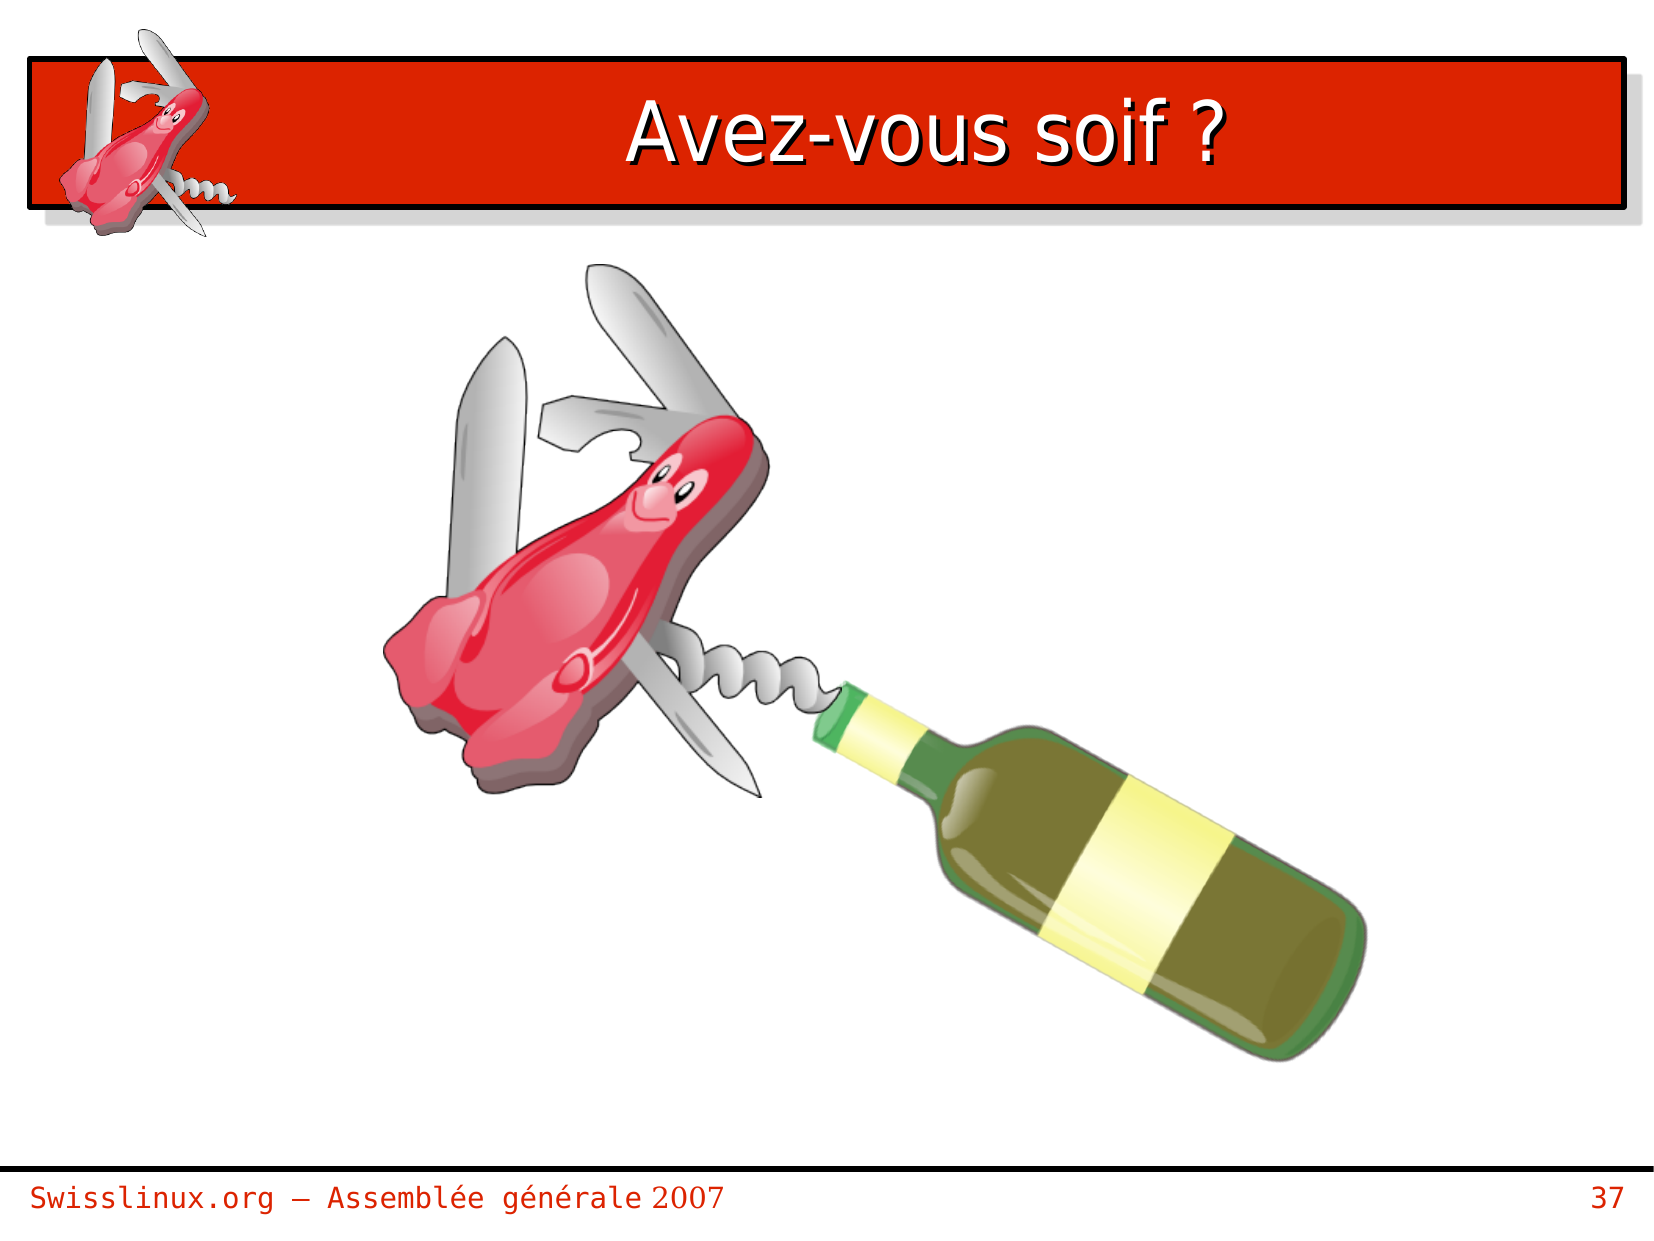

# Avez-vous soif ?
26 Janvier 2007
37